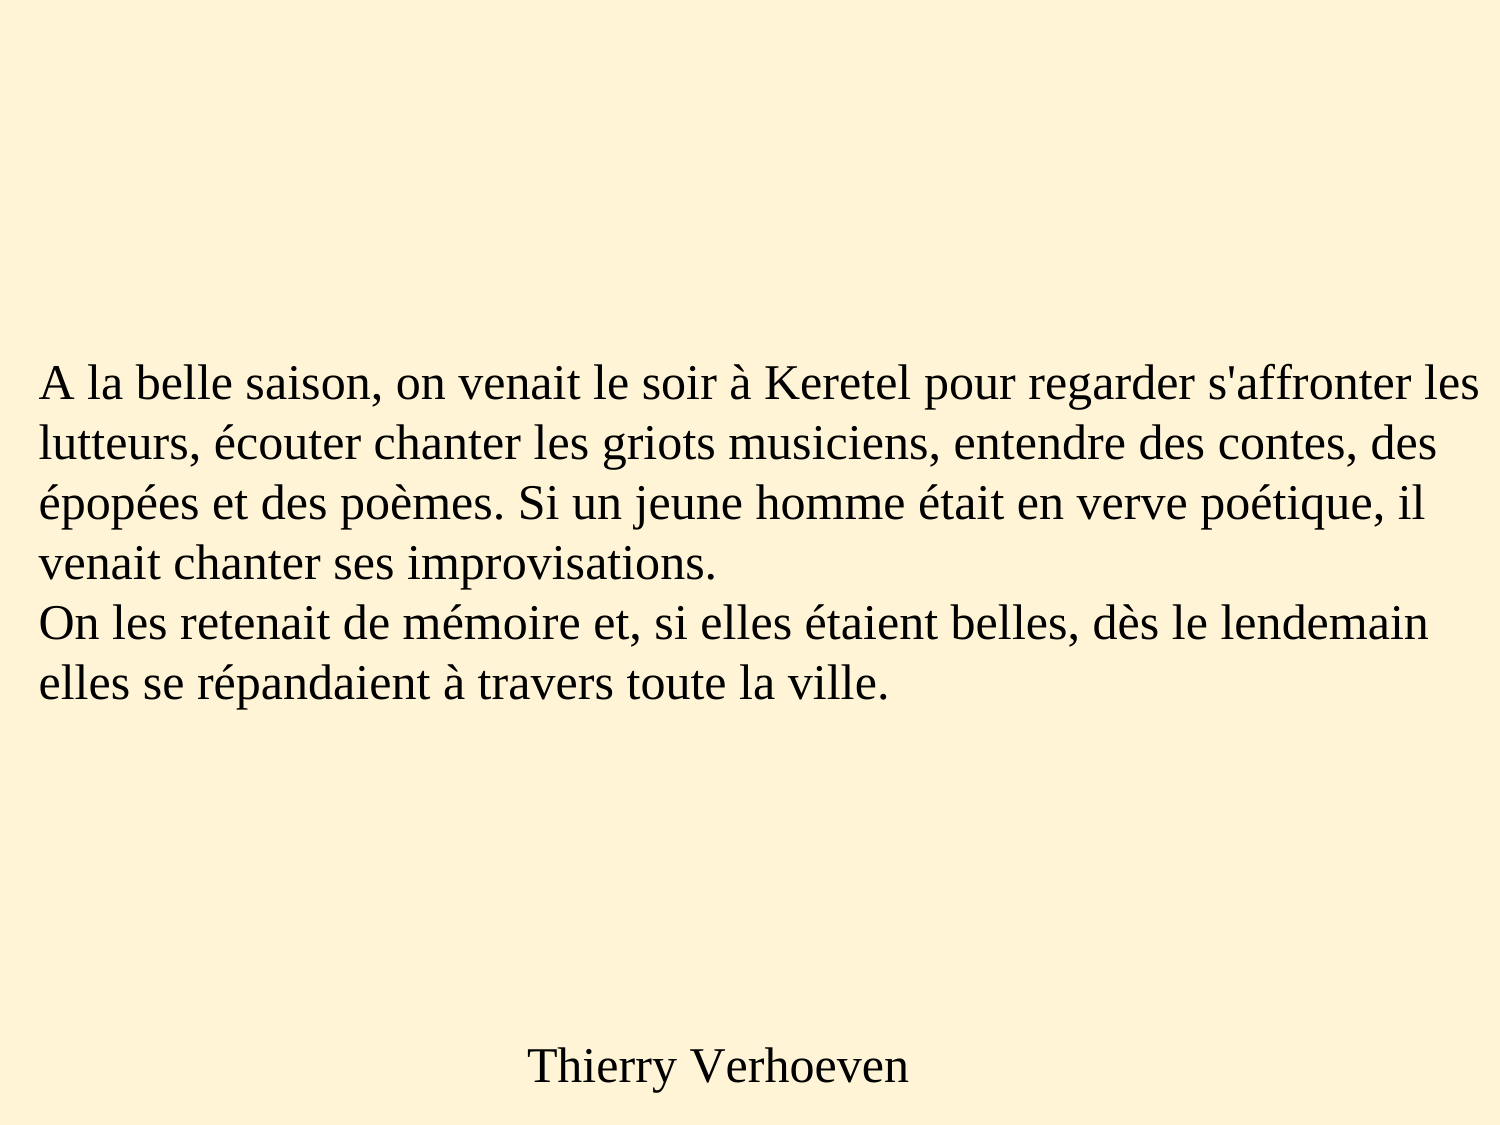

#
A la belle saison, on venait le soir à Keretel pour regarder s'affronter les lutteurs, écouter chanter les griots musiciens, entendre des contes, des épopées et des poèmes. Si un jeune homme était en verve poétique, il venait chanter ses improvisations.
On les retenait de mémoire et, si elles étaient belles, dès le lendemain elles se répandaient à travers toute la ville.
Thierry Verhoeven